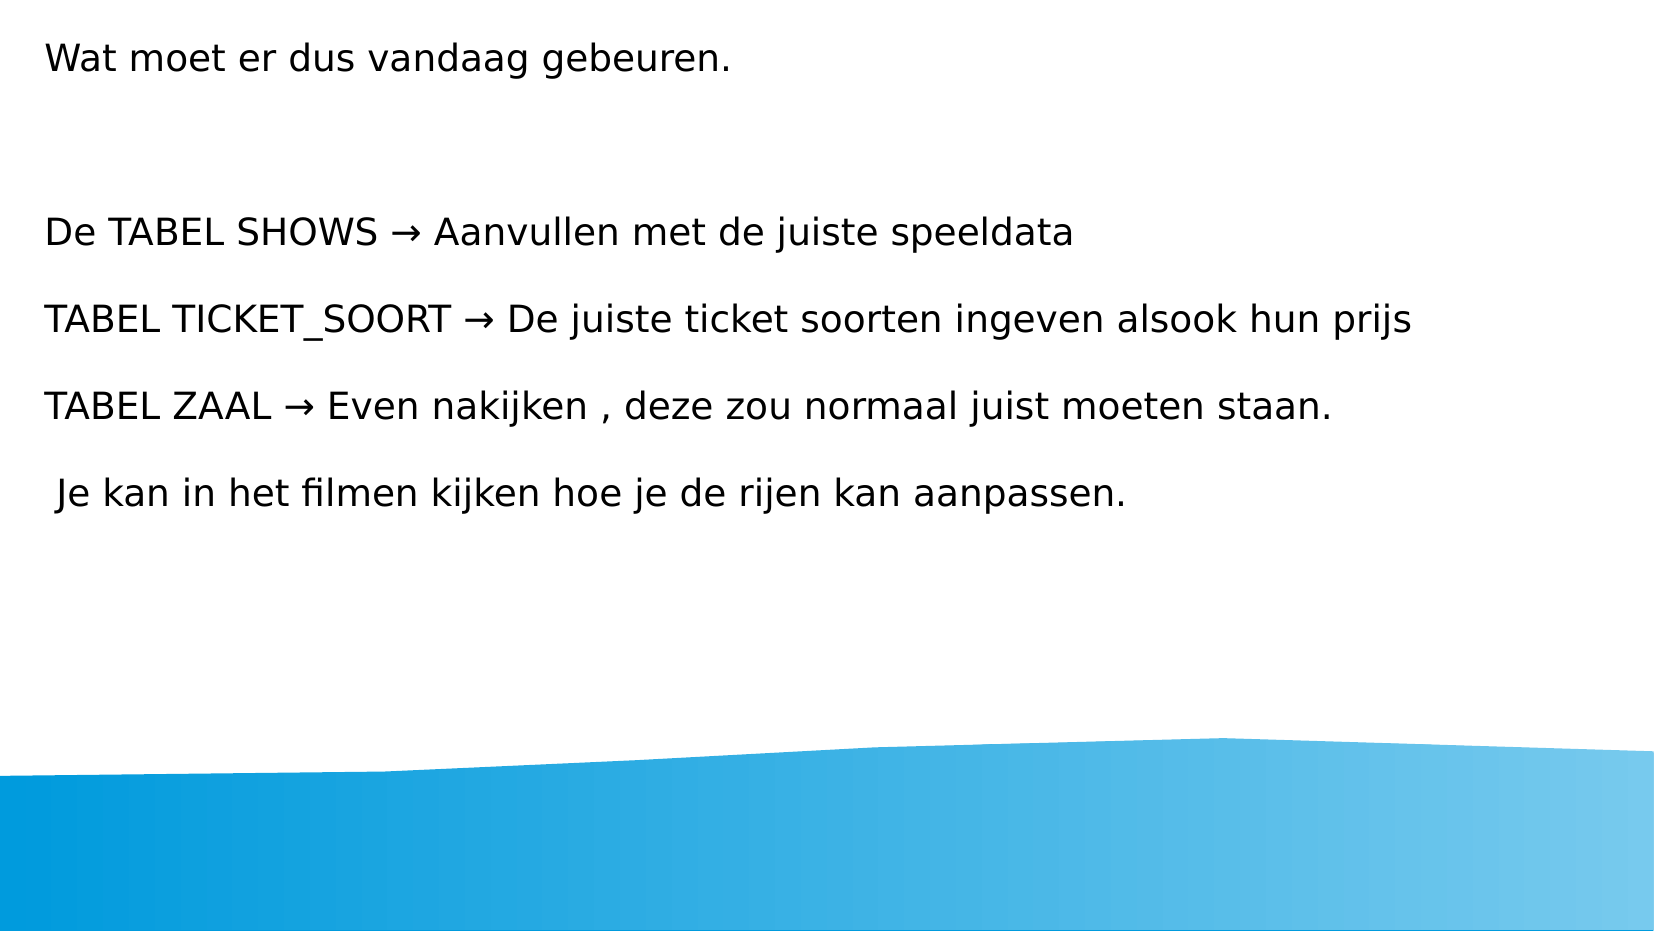

Wat moet er dus vandaag gebeuren.
De TABEL SHOWS → Aanvullen met de juiste speeldata
TABEL TICKET_SOORT → De juiste ticket soorten ingeven alsook hun prijs
TABEL ZAAL → Even nakijken , deze zou normaal juist moeten staan.
 Je kan in het filmen kijken hoe je de rijen kan aanpassen.